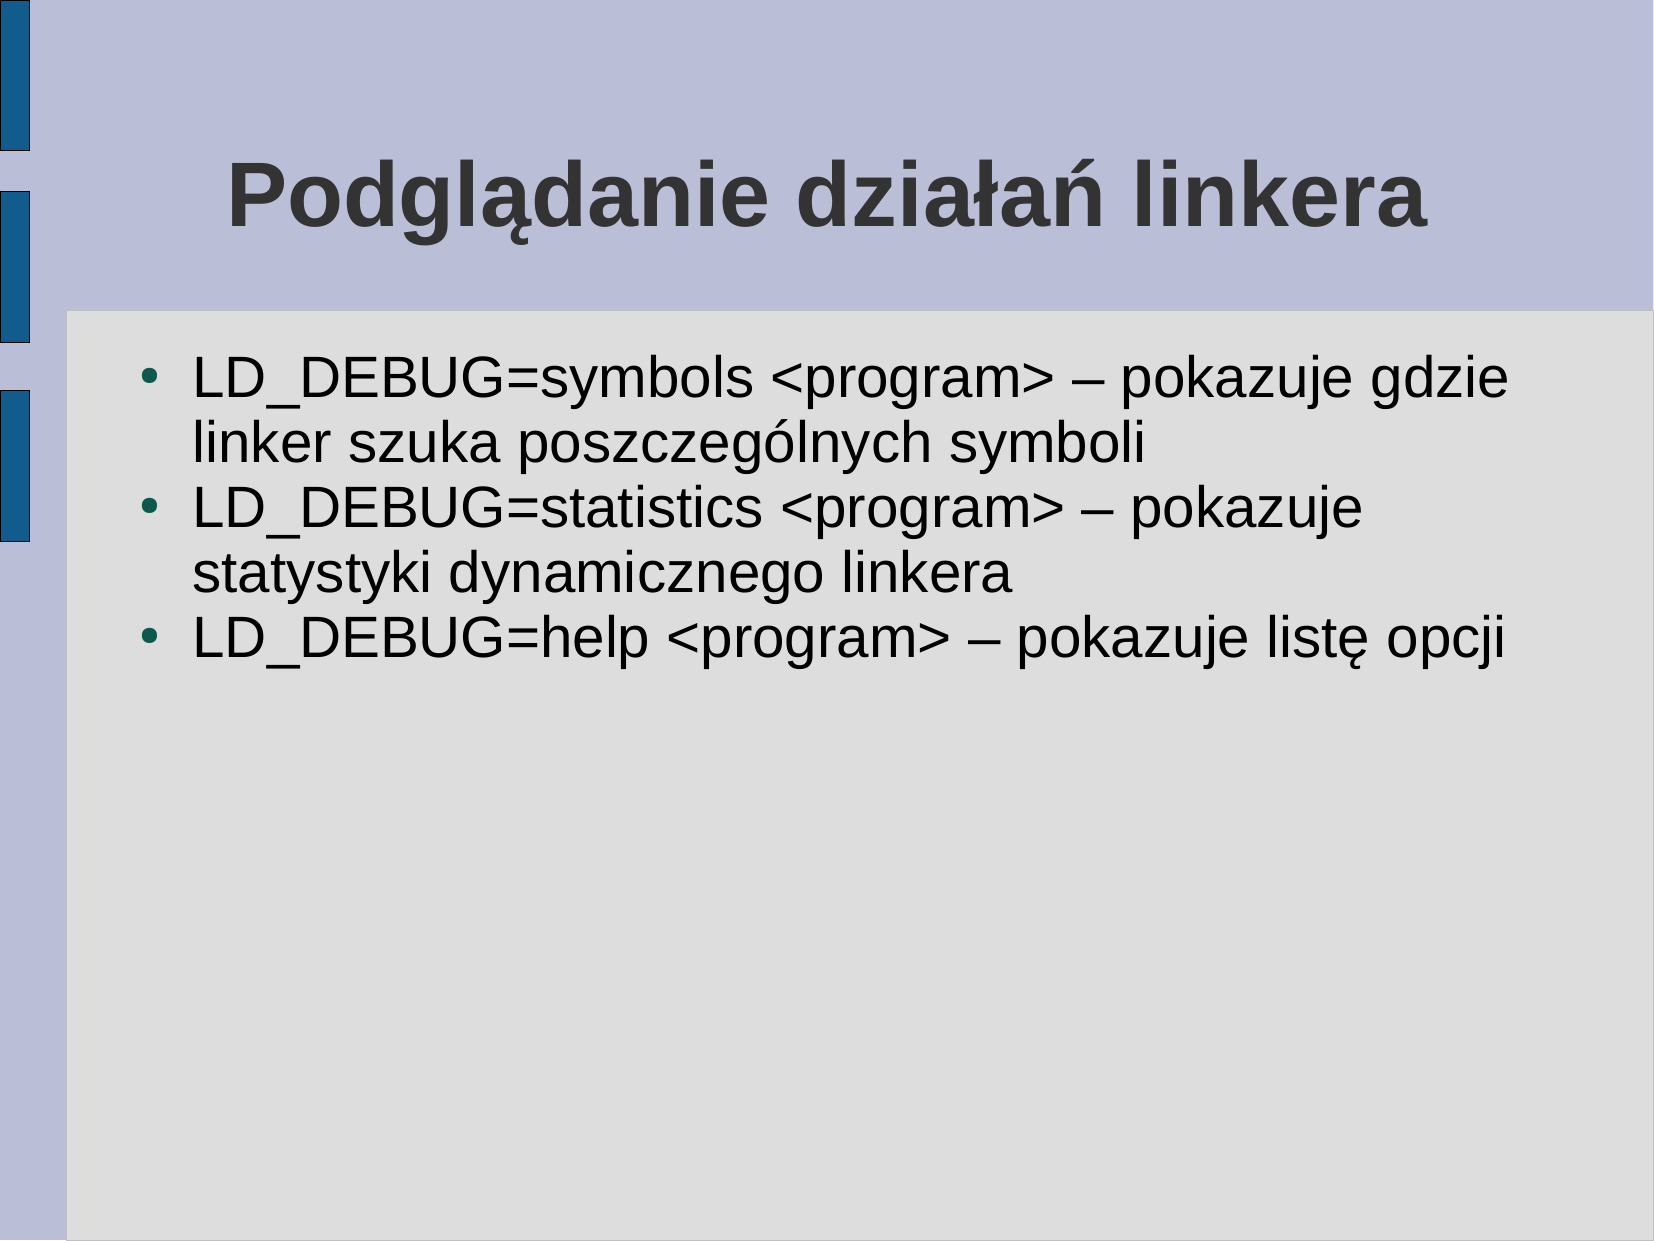

# Podglądanie działań linkera
LD_DEBUG=symbols <program> – pokazuje gdzie linker szuka poszczególnych symboli
LD_DEBUG=statistics <program> – pokazuje statystyki dynamicznego linkera
LD_DEBUG=help <program> – pokazuje listę opcji